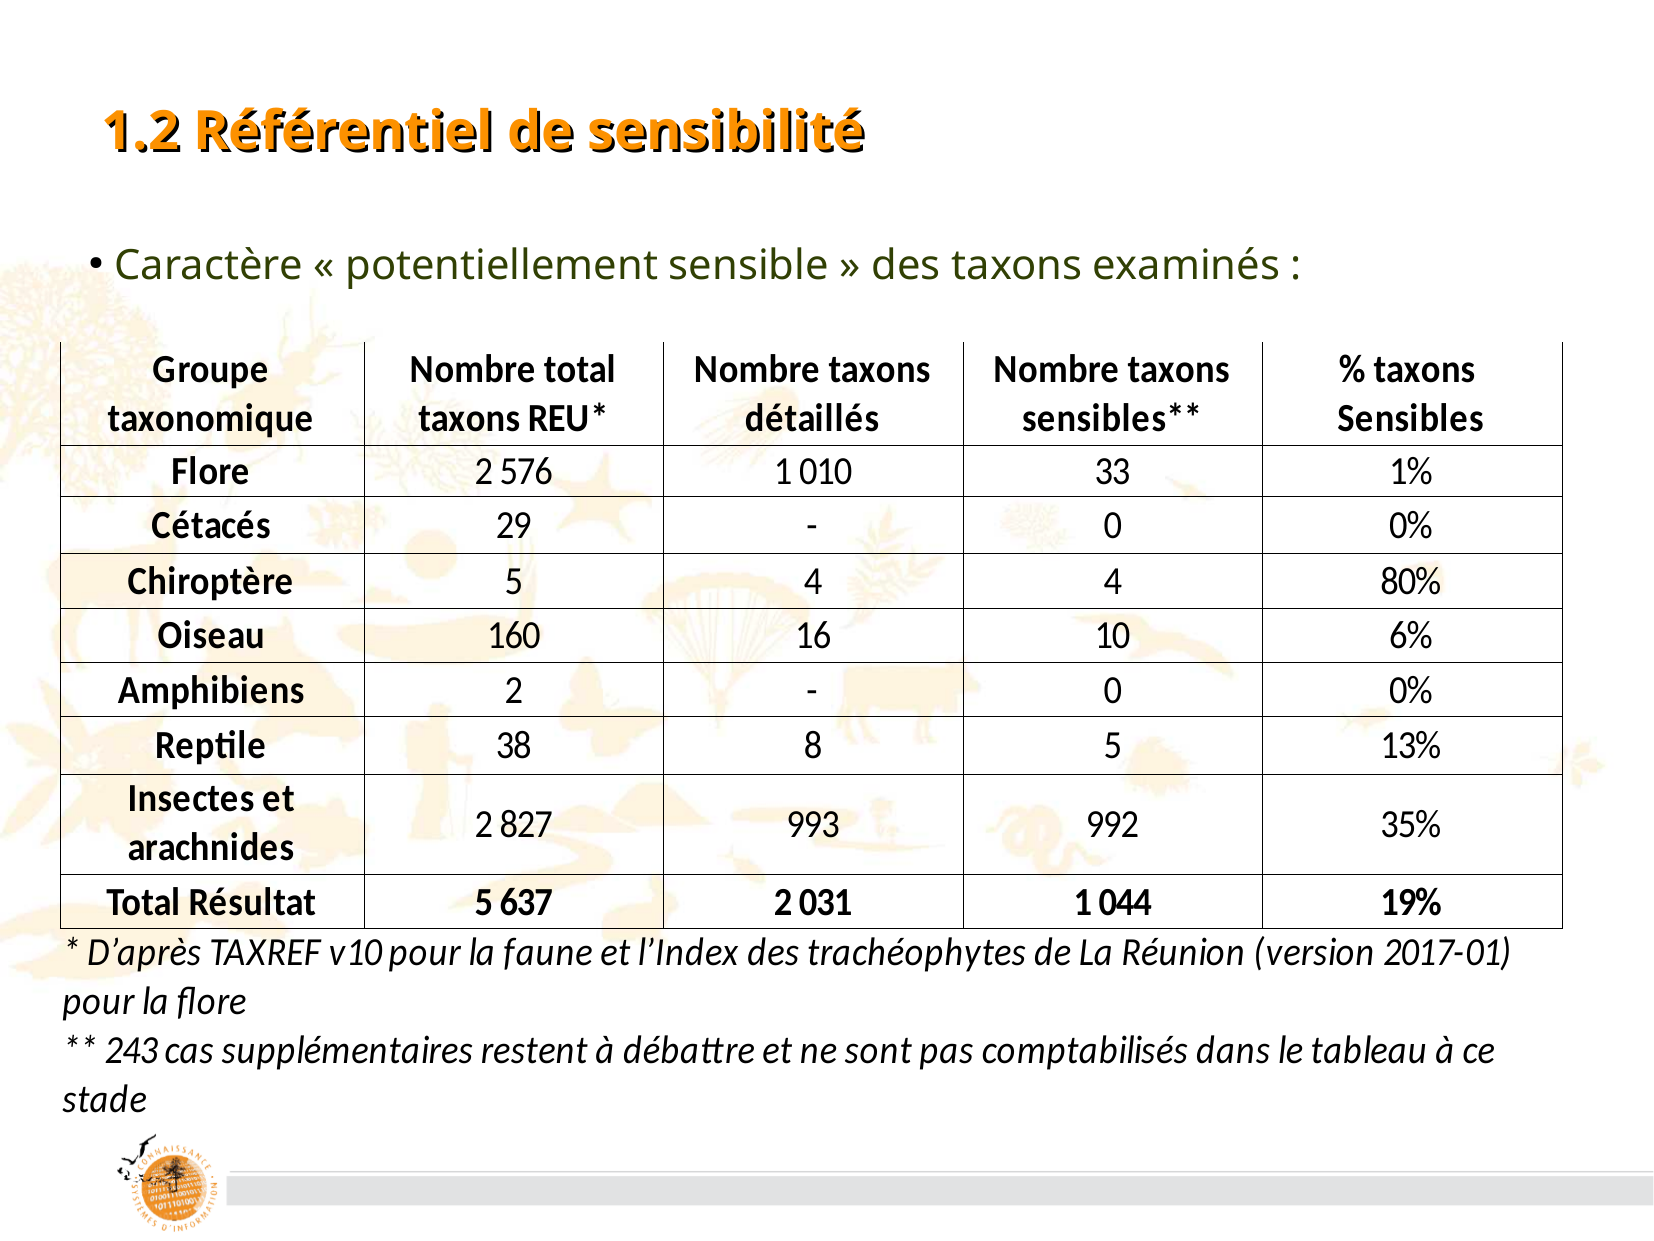

# 1.2 Référentiel de sensibilité
 Caractère « potentiellement sensible » des taxons examinés :
GT ERC - 06/02/2015
8